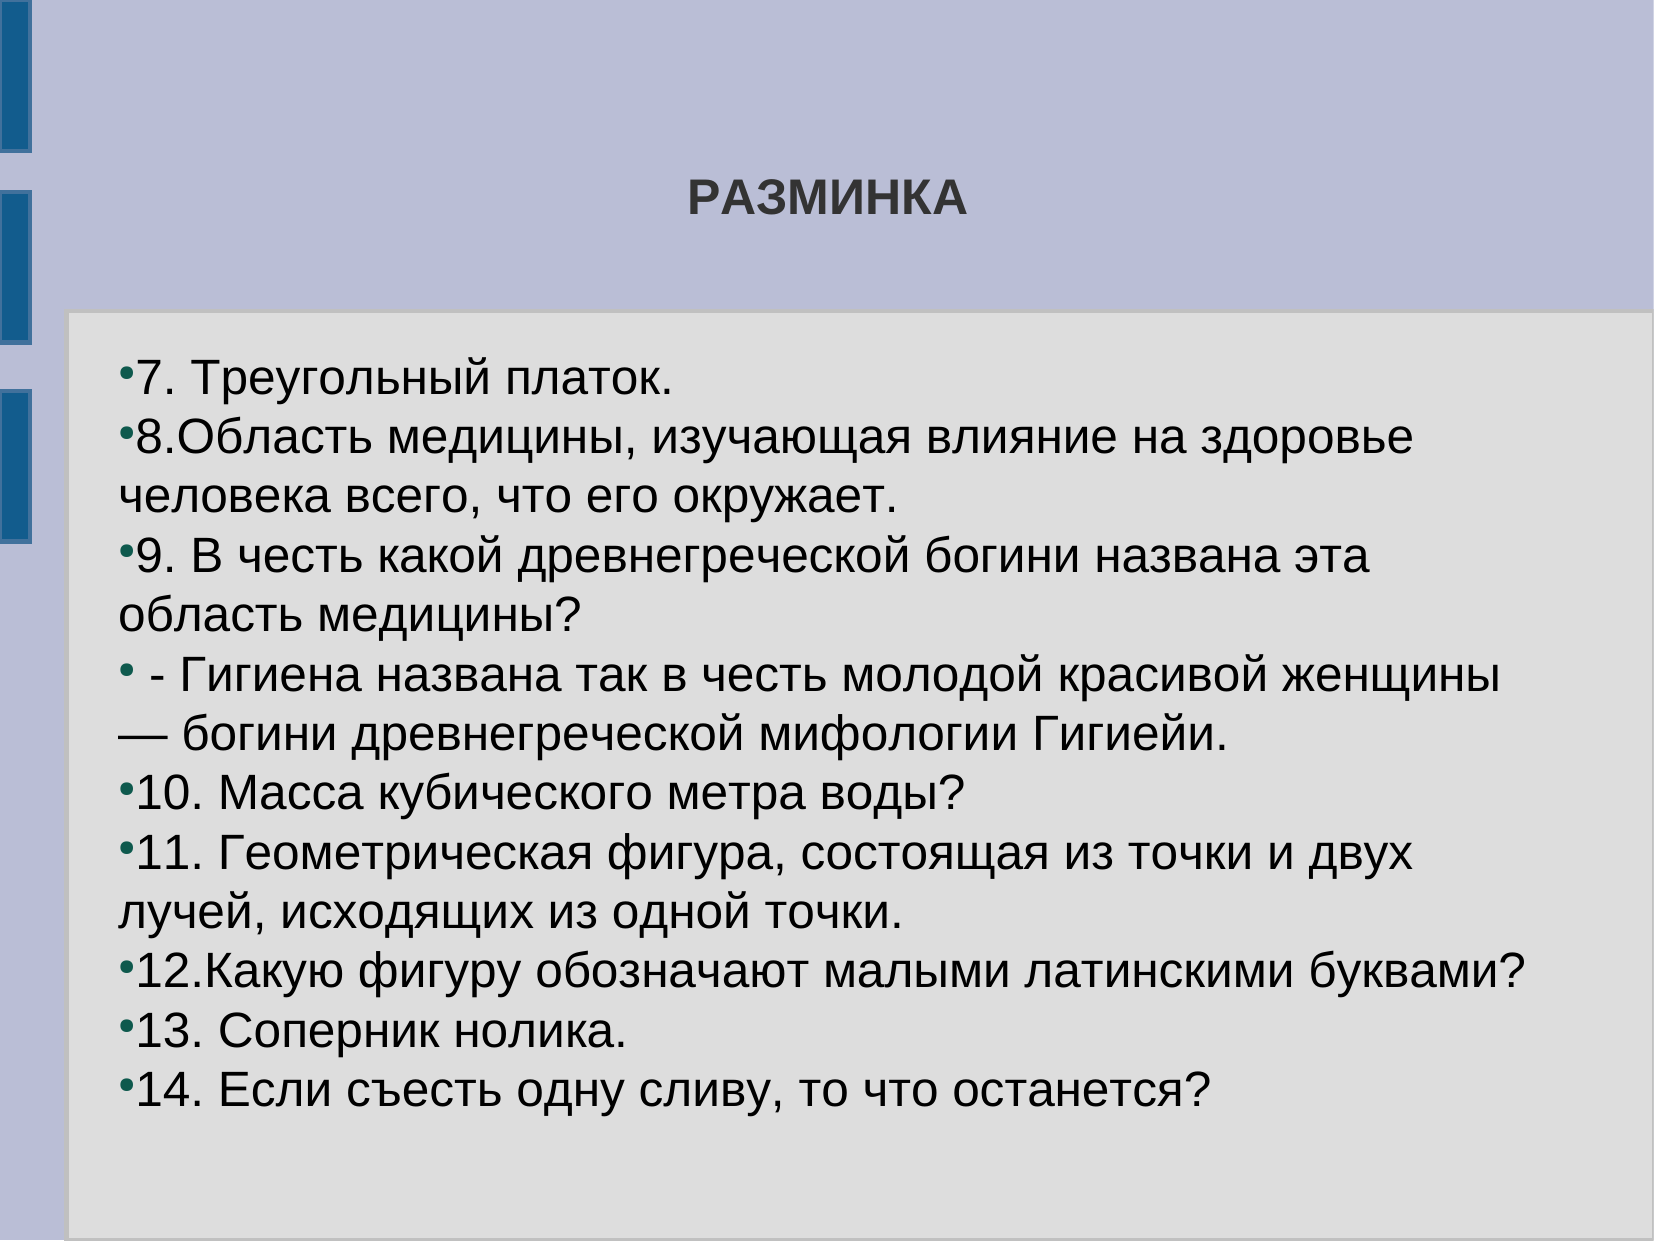

# РАЗМИНКА
7. Треугольный платок.
8.Область медицины, изучающая влияние на здоровье человека всего, что его окружает.
9. В честь какой древнегреческой богини названа эта область медицины?
 - Гигиена названа так в честь молодой красивой женщины — богини древнегреческой мифологии Гигиейи.
10. Масса кубического метра воды?
11. Геометрическая фигура, состоящая из точки и двух лучей, исходящих из одной точки.
12.Какую фигуру обозначают малыми латинскими буквами?
13. Соперник нолика.
14. Если съесть одну сливу, то что останется?